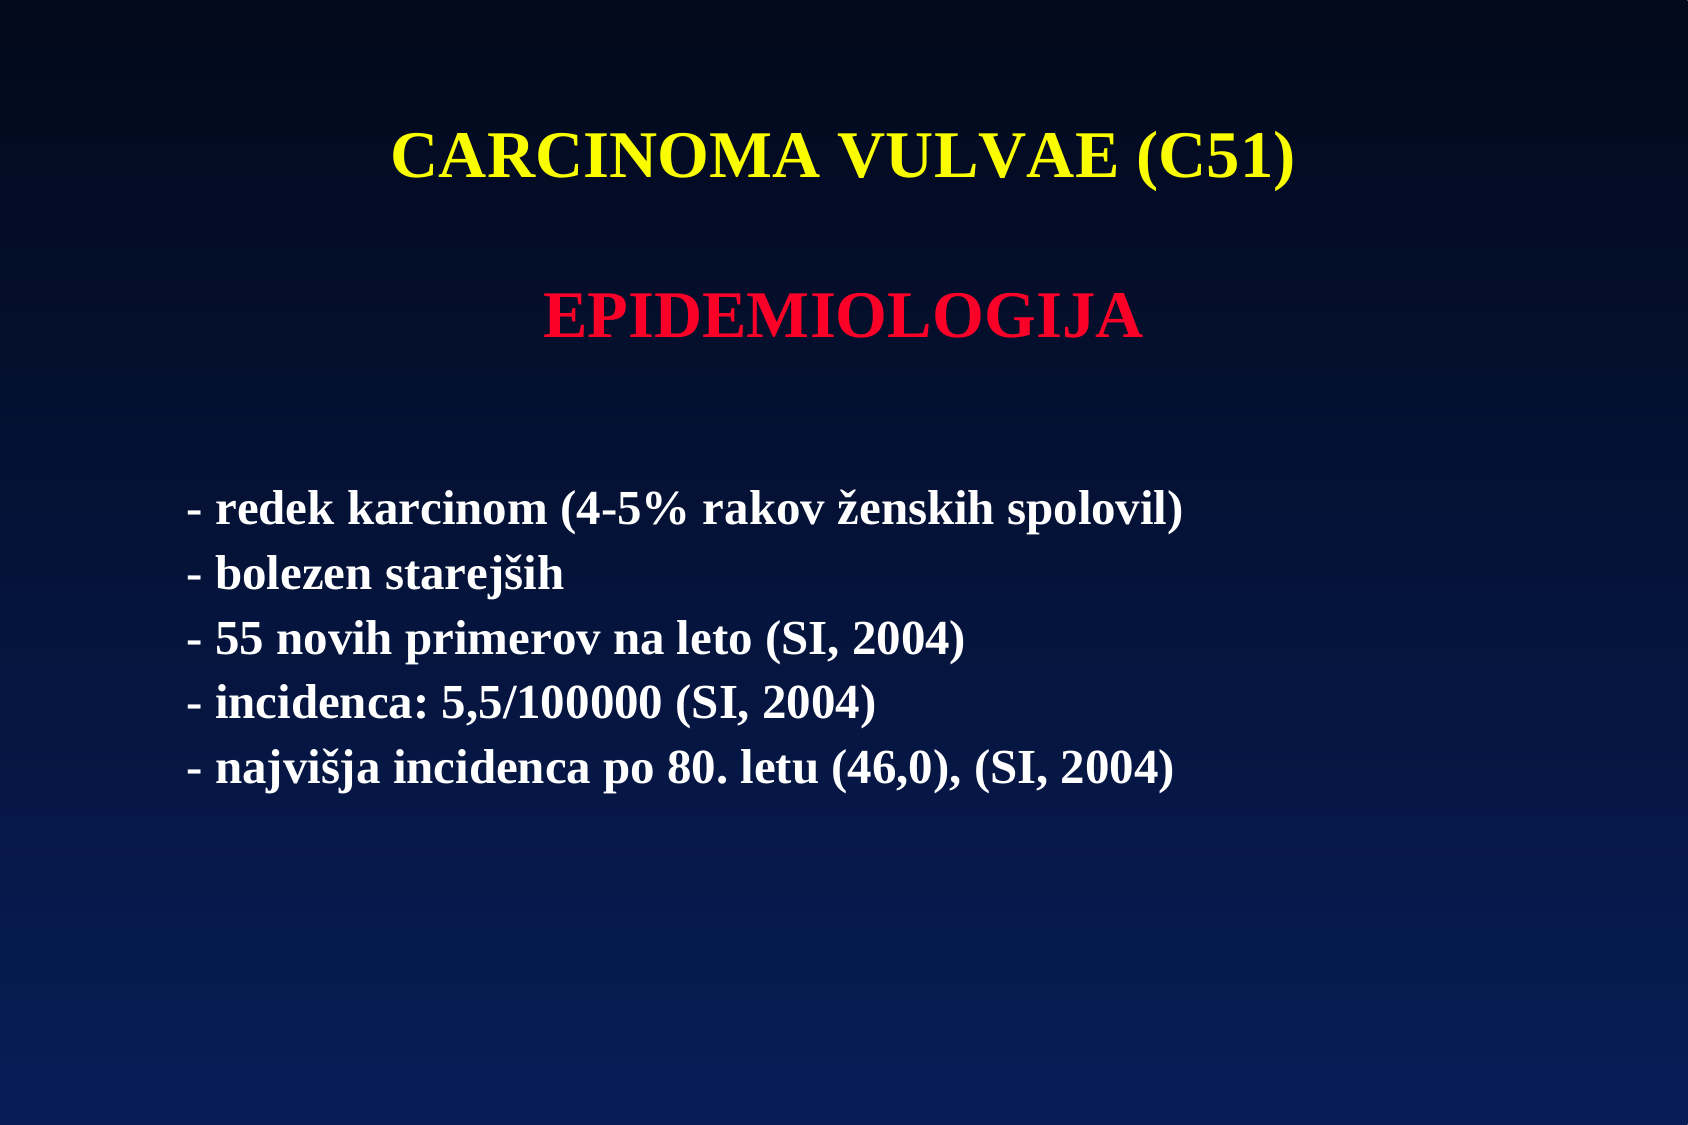

# CARCINOMA VULVAE (C51) EPIDEMIOLOGIJA
	- redek karcinom (4-5% rakov ženskih spolovil)
	- bolezen starejših
	- 55 novih primerov na leto (SI, 2004)
	- incidenca: 5,5/100000 (SI, 2004)
	- najvišja incidenca po 80. letu (46,0), (SI, 2004)